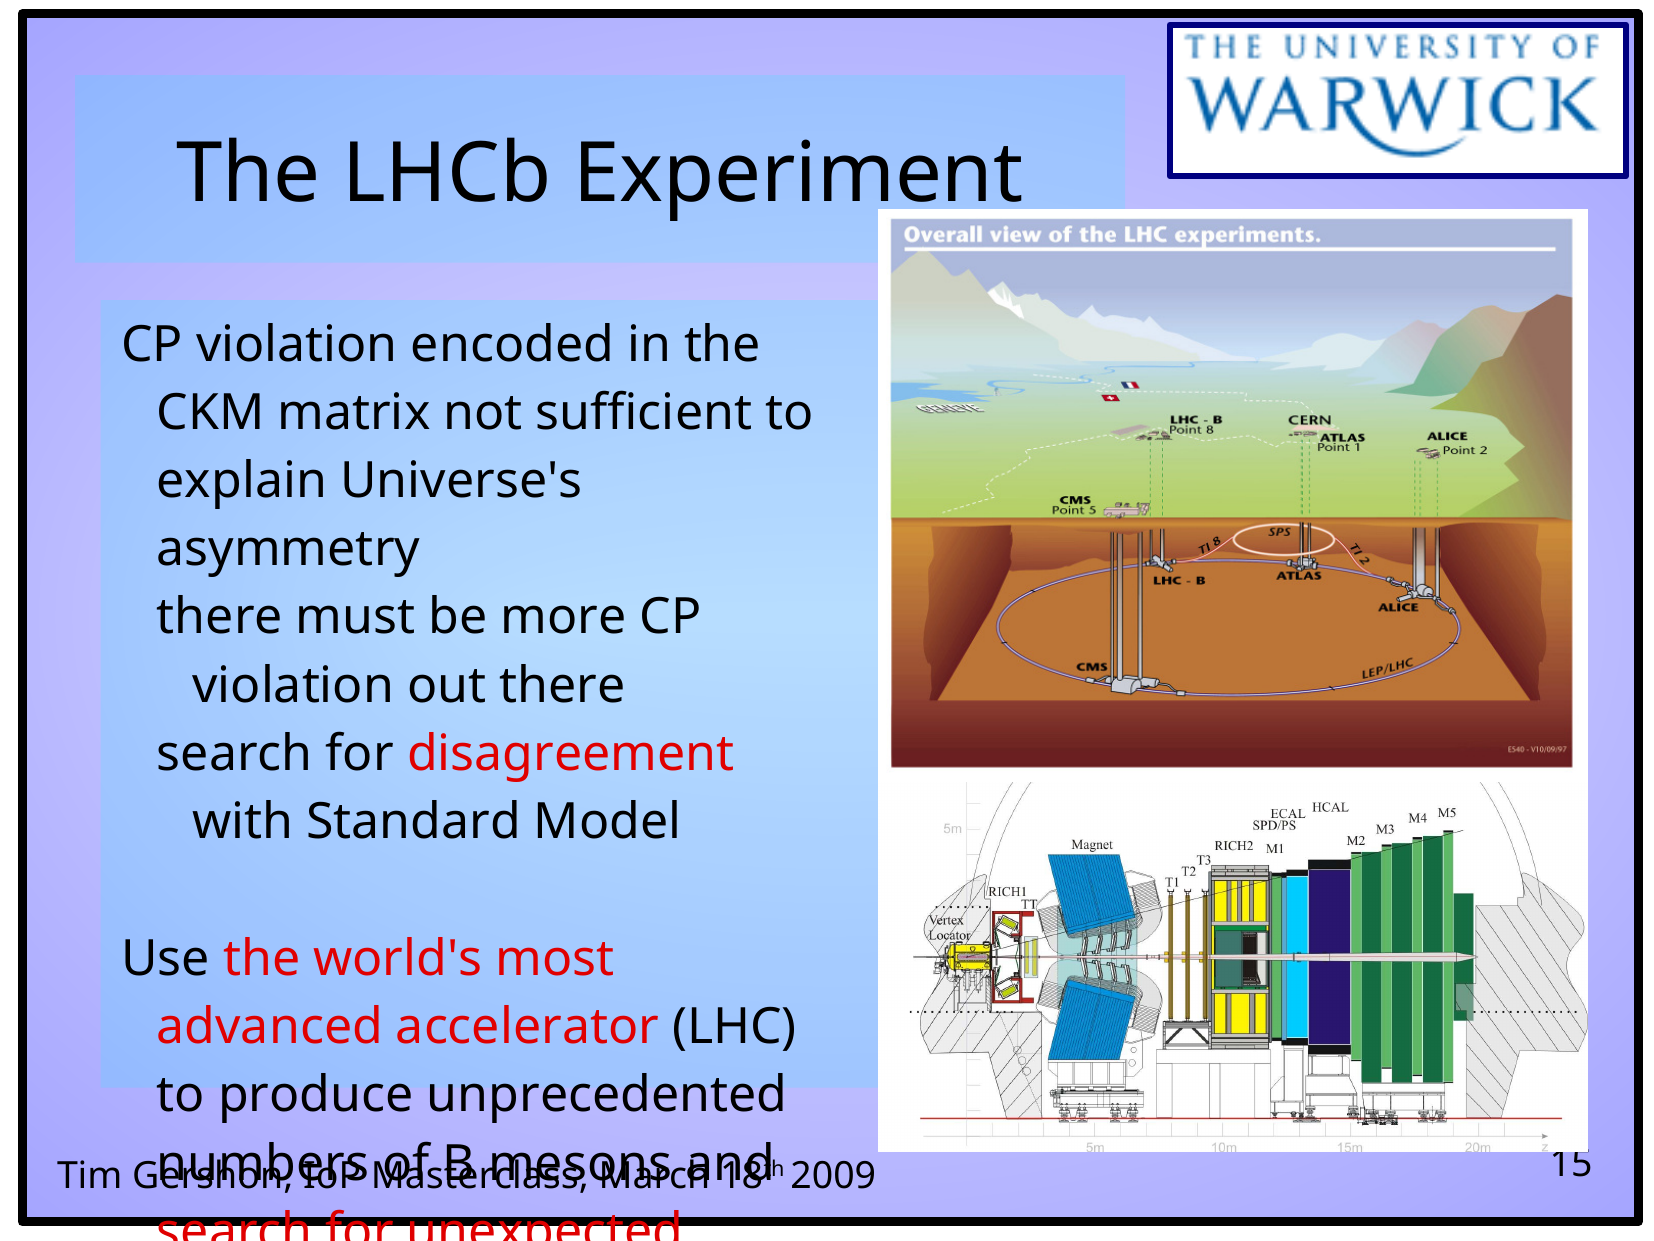

The LHCb Experiment
CP violation encoded in the CKM matrix not sufficient to explain Universe's asymmetry
there must be more CP violation out there
search for disagreement with Standard Model
Use the world's most advanced accelerator (LHC) to produce unprecedented numbers of B mesons and search for unexpected effects
Tim Gershon, IoP Masterclass, March 18th 2009